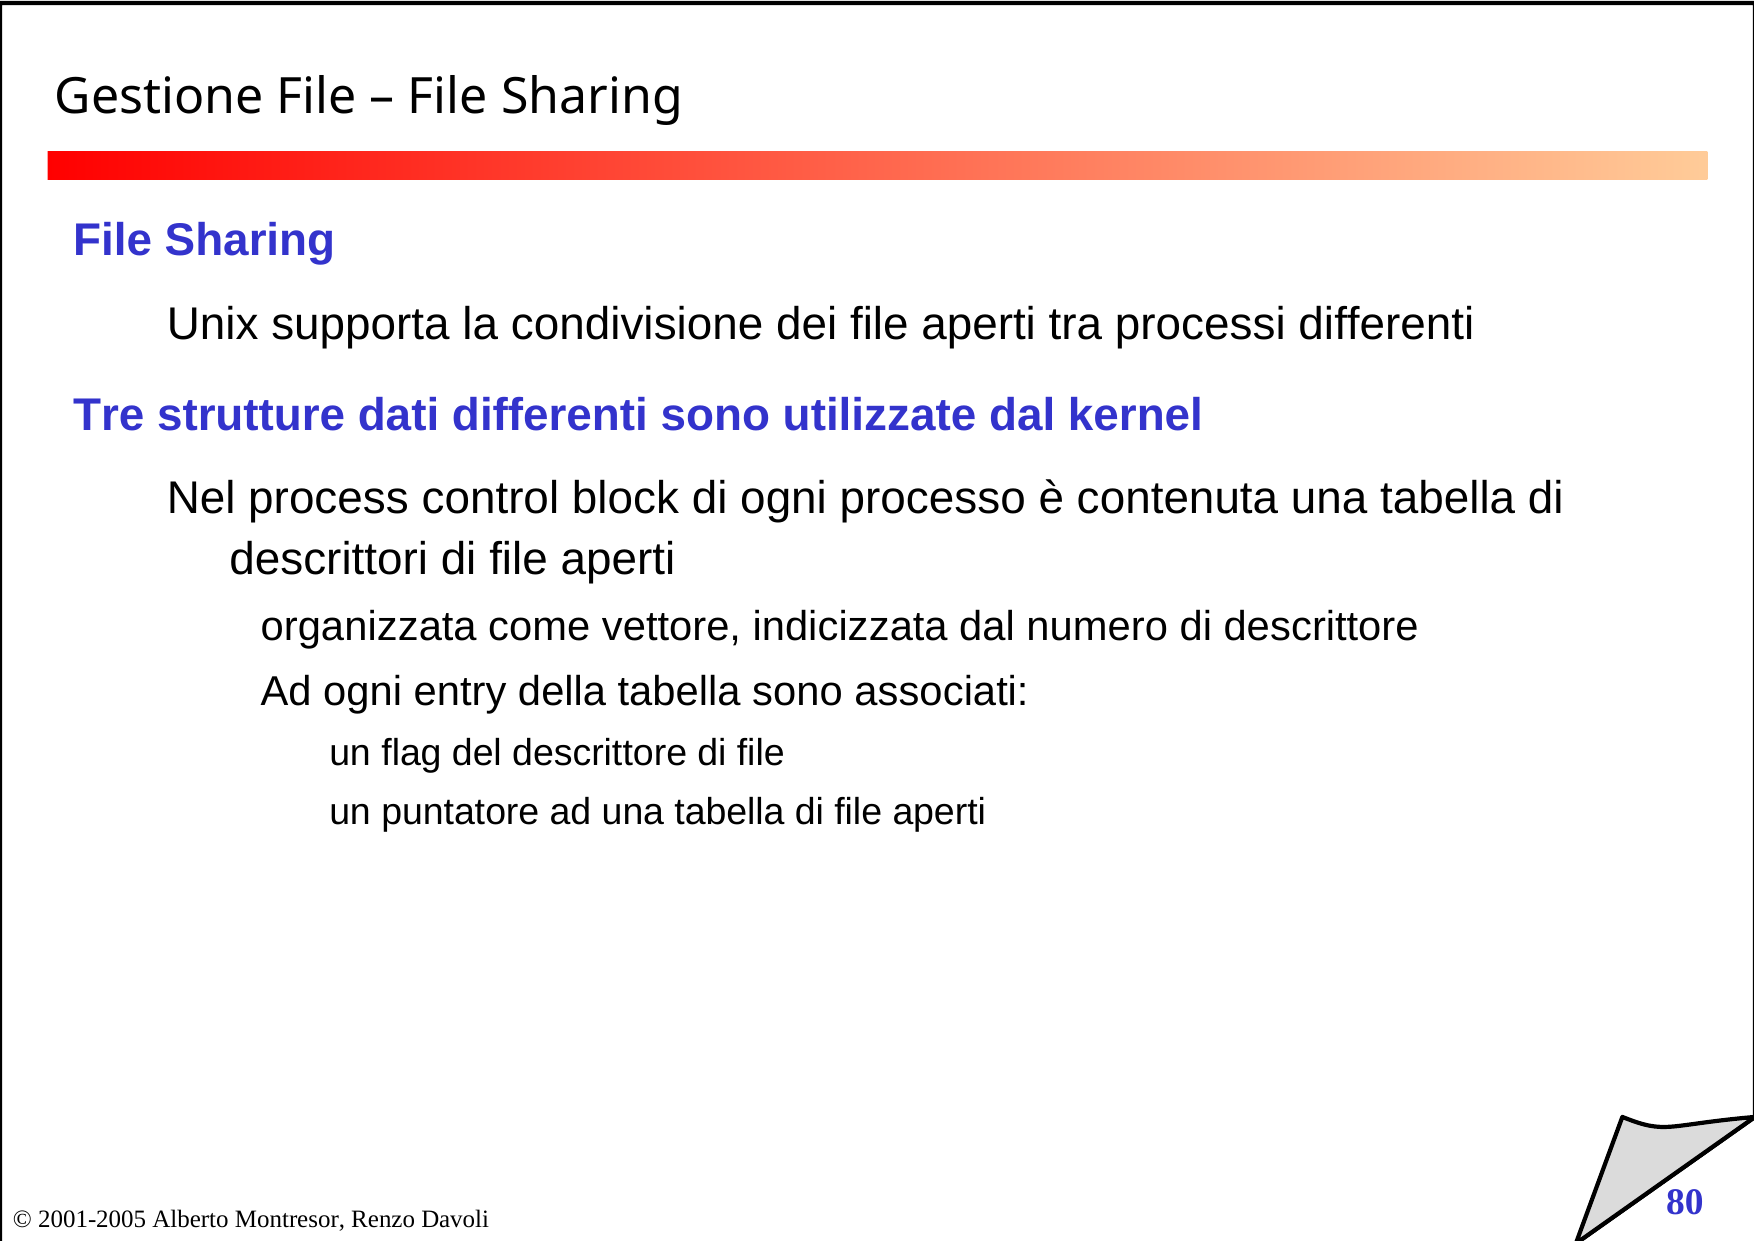

# Gestione File – File Sharing
File Sharing
Unix supporta la condivisione dei file aperti tra processi differenti
Tre strutture dati differenti sono utilizzate dal kernel
Nel process control block di ogni processo è contenuta una tabella di descrittori di file aperti
organizzata come vettore, indicizzata dal numero di descrittore
Ad ogni entry della tabella sono associati:
un flag del descrittore di file
un puntatore ad una tabella di file aperti